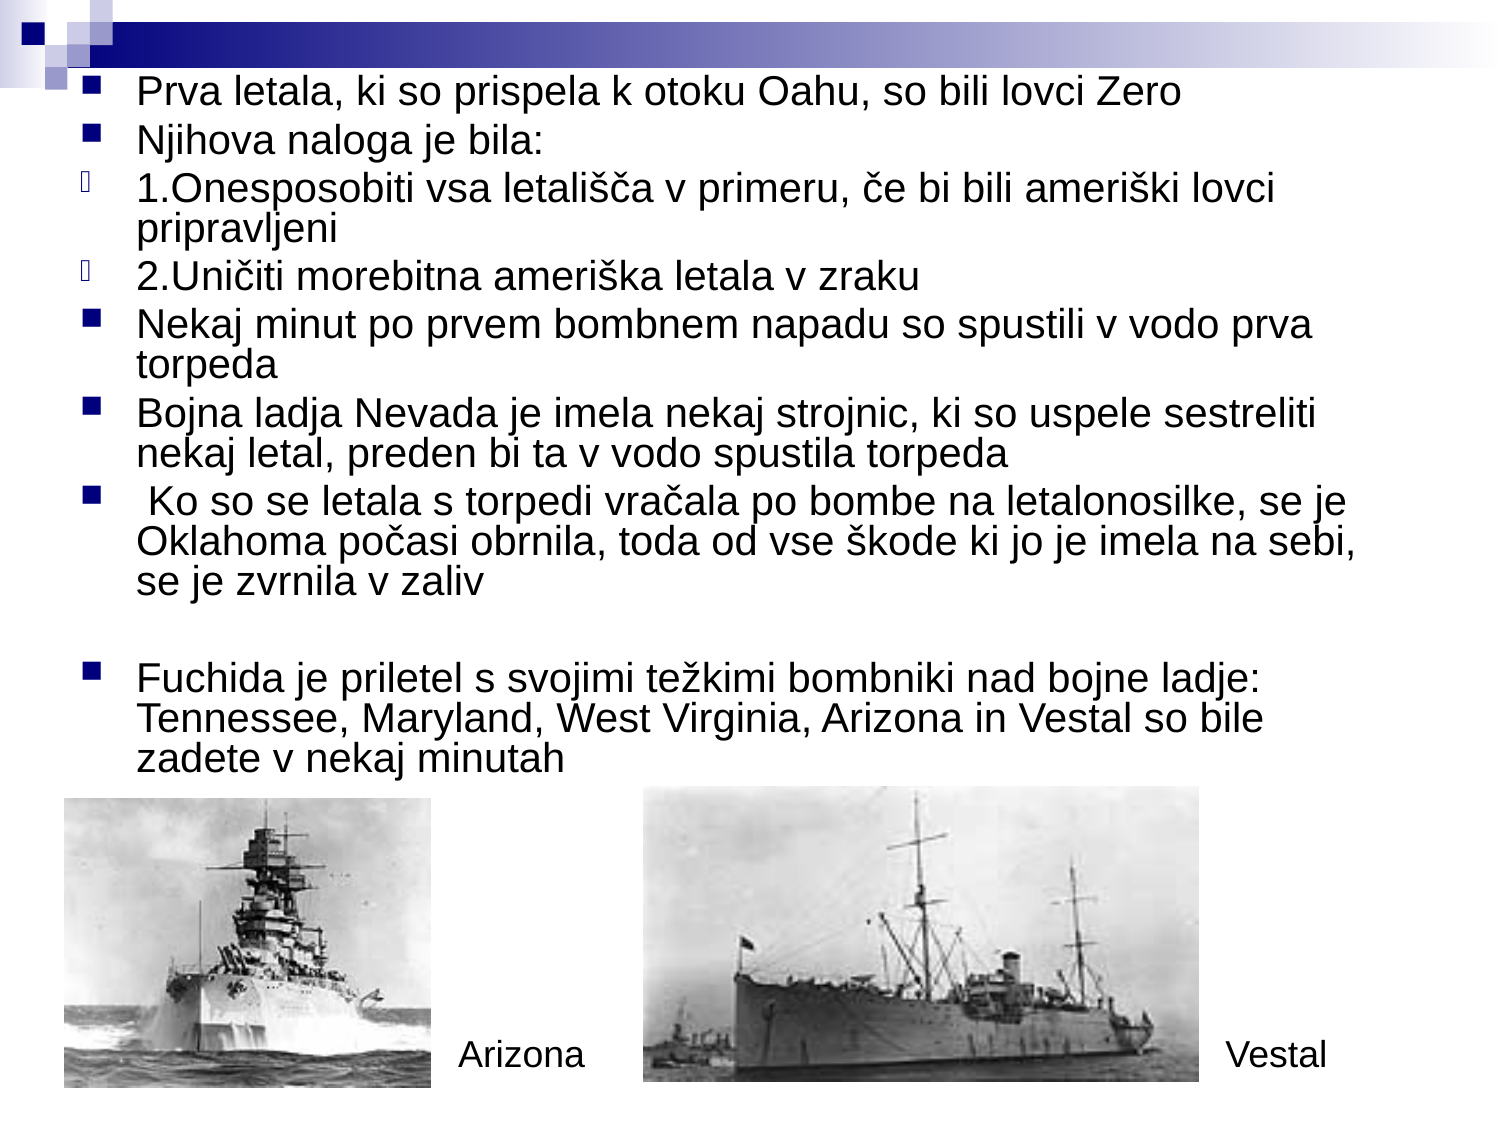

# Prva letala, ki so prispela k otoku Oahu, so bili lovci Zero
Njihova naloga je bila:
1.Onesposobiti vsa letališča v primeru, če bi bili ameriški lovci pripravljeni
2.Uničiti morebitna ameriška letala v zraku
Nekaj minut po prvem bombnem napadu so spustili v vodo prva torpeda
Bojna ladja Nevada je imela nekaj strojnic, ki so uspele sestreliti nekaj letal, preden bi ta v vodo spustila torpeda
 Ko so se letala s torpedi vračala po bombe na letalonosilke, se je Oklahoma počasi obrnila, toda od vse škode ki jo je imela na sebi, se je zvrnila v zaliv
Fuchida je priletel s svojimi težkimi bombniki nad bojne ladje: Tennessee, Maryland, West Virginia, Arizona in Vestal so bile zadete v nekaj minutah
Arizona
Vestal